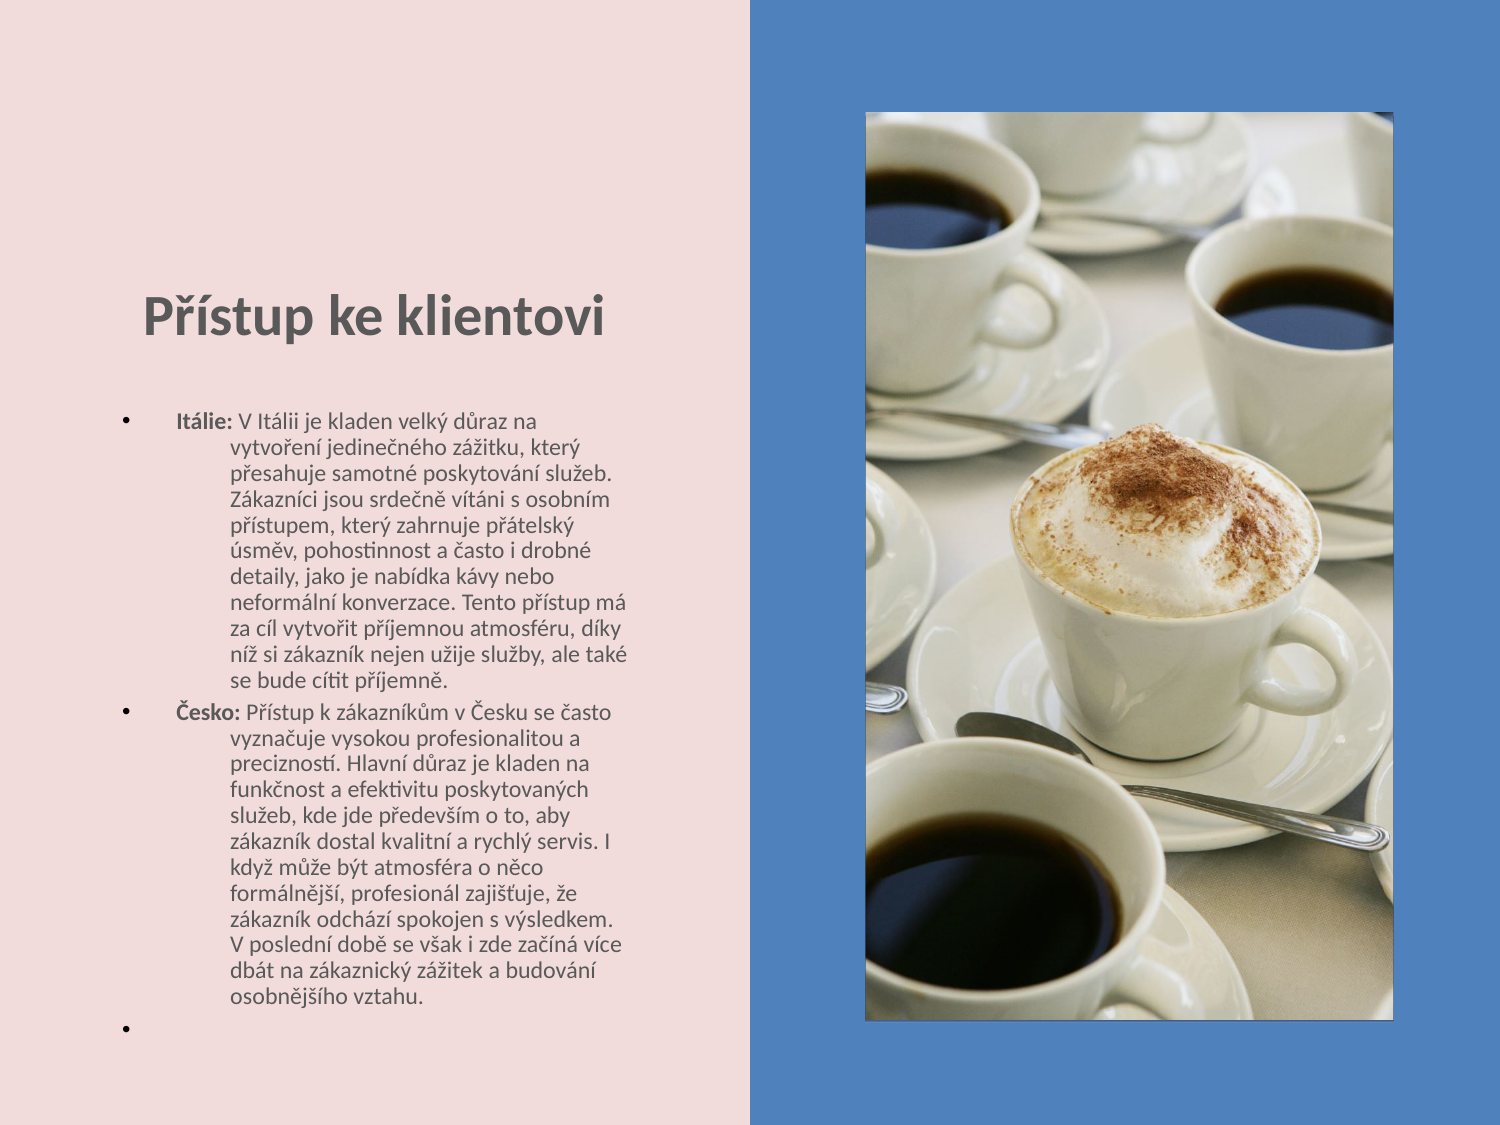

# Přístup ke klientovi
Itálie: V Itálii je kladen velký důraz na vytvoření jedinečného zážitku, který přesahuje samotné poskytování služeb. Zákazníci jsou srdečně vítáni s osobním přístupem, který zahrnuje přátelský úsměv, pohostinnost a často i drobné detaily, jako je nabídka kávy nebo neformální konverzace. Tento přístup má za cíl vytvořit příjemnou atmosféru, díky níž si zákazník nejen užije služby, ale také se bude cítit příjemně.
Česko: Přístup k zákazníkům v Česku se často vyznačuje vysokou profesionalitou a precizností. Hlavní důraz je kladen na funkčnost a efektivitu poskytovaných služeb, kde jde především o to, aby zákazník dostal kvalitní a rychlý servis. I když může být atmosféra o něco formálnější, profesionál zajišťuje, že zákazník odchází spokojen s výsledkem. V poslední době se však i zde začíná více dbát na zákaznický zážitek a budování osobnějšího vztahu.